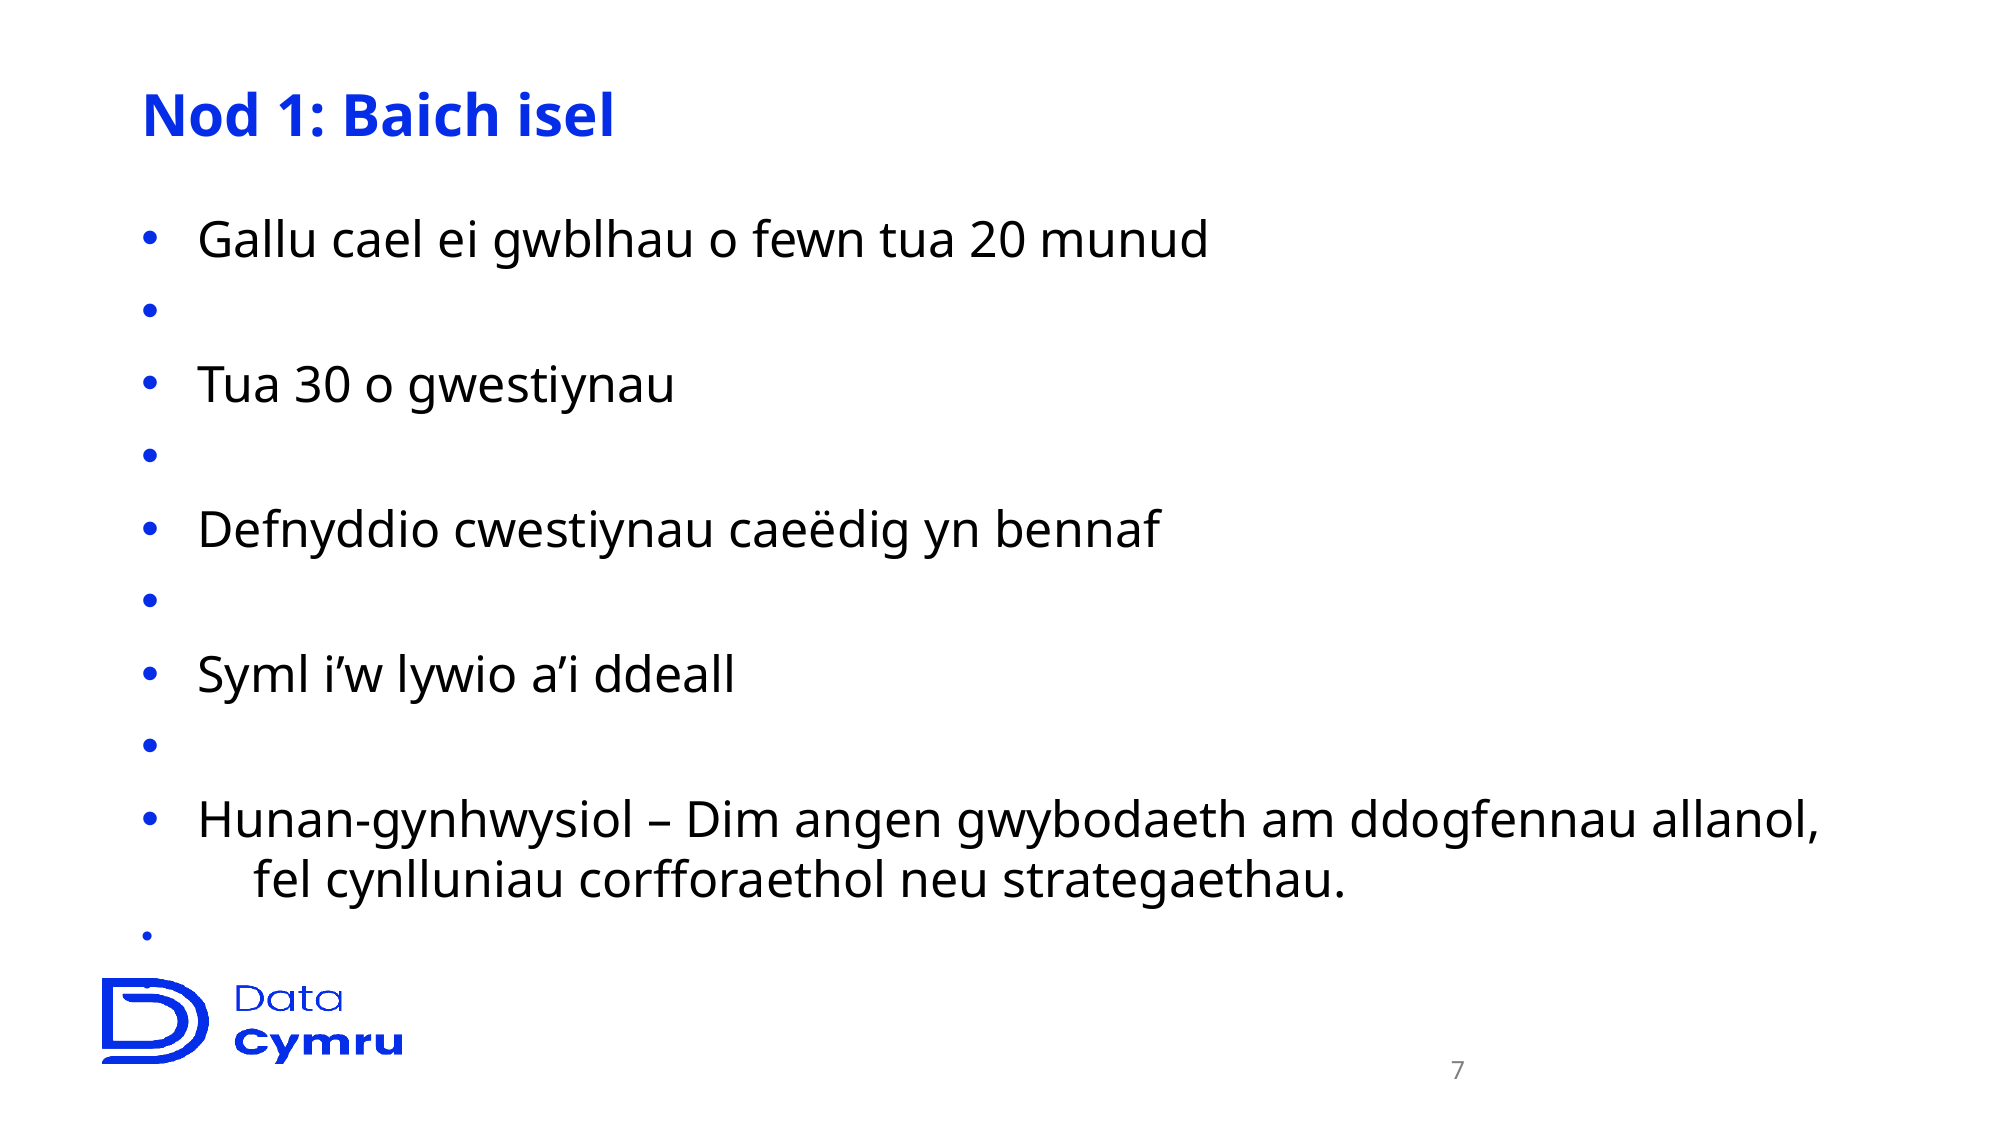

# Nod 1: Baich isel
Gallu cael ei gwblhau o fewn tua 20 munud
Tua 30 o gwestiynau
Defnyddio cwestiynau caeëdig yn bennaf
Syml i’w lywio a’i ddeall
Hunan-gynhwysiol – Dim angen gwybodaeth am ddogfennau allanol, fel cynlluniau corfforaethol neu strategaethau.